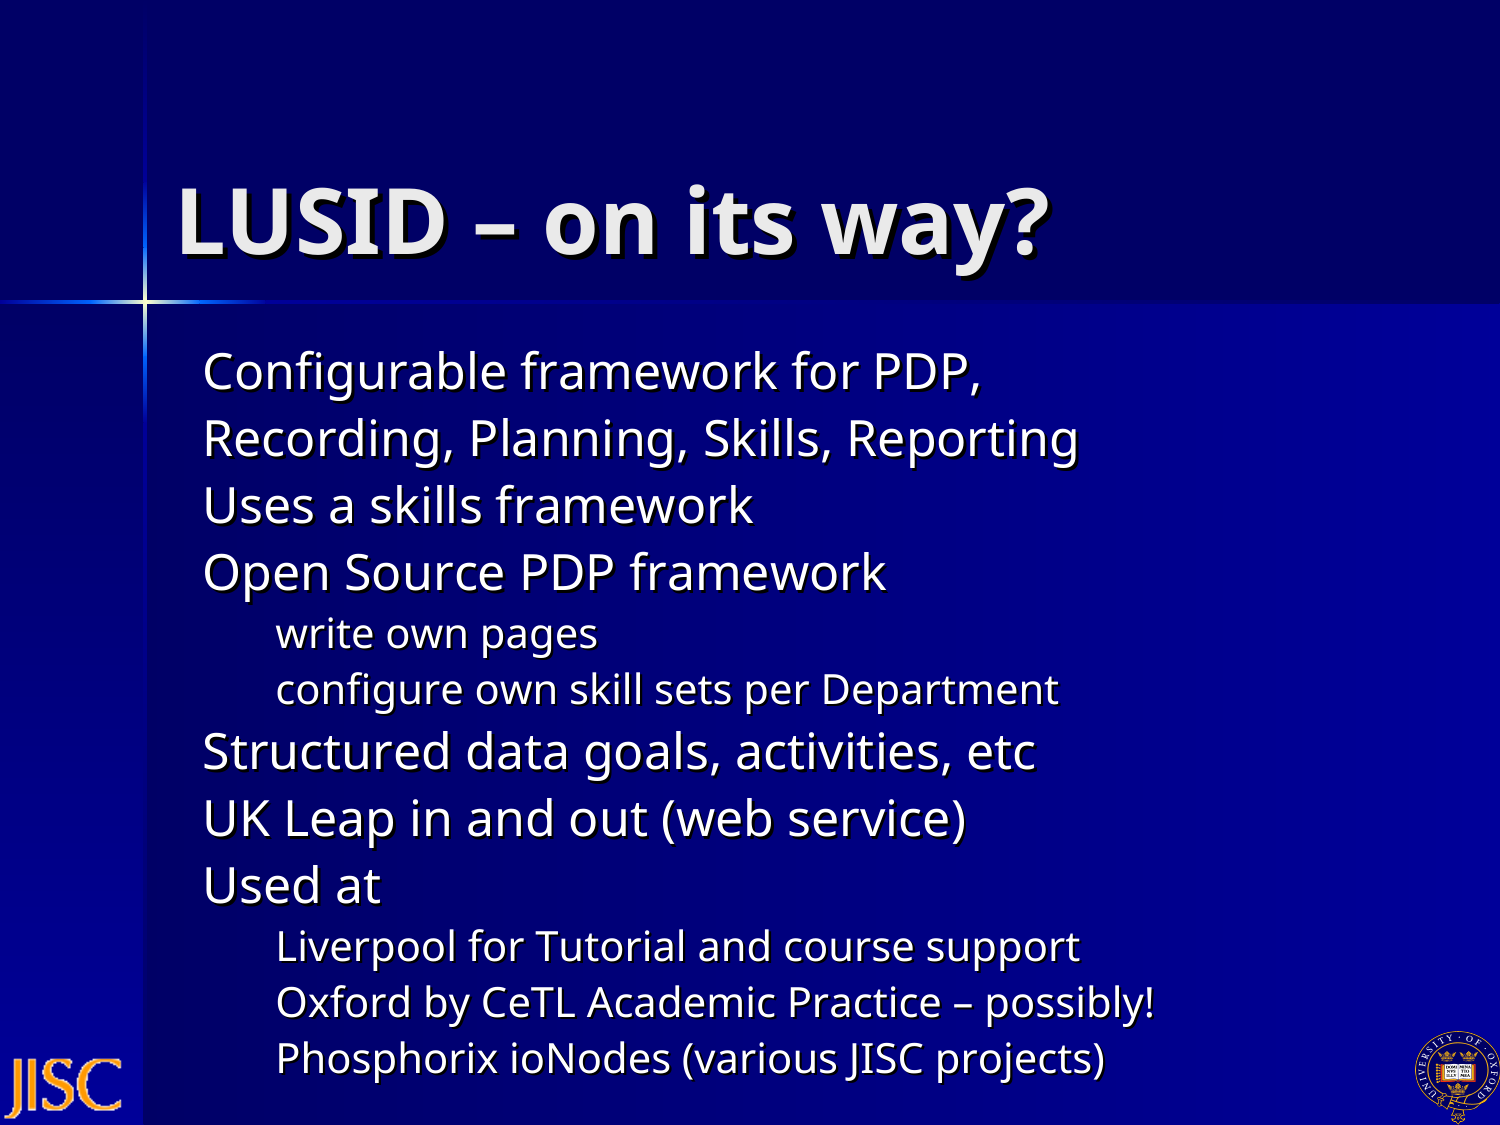

# LUSID – on its way?
 Configurable framework for PDP,
 Recording, Planning, Skills, Reporting
 Uses a skills framework
 Open Source PDP framework
 write own pages
 configure own skill sets per Department
 Structured data goals, activities, etc
 UK Leap in and out (web service)
 Used at
 Liverpool for Tutorial and course support
 Oxford by CeTL Academic Practice – possibly!
 Phosphorix ioNodes (various JISC projects)